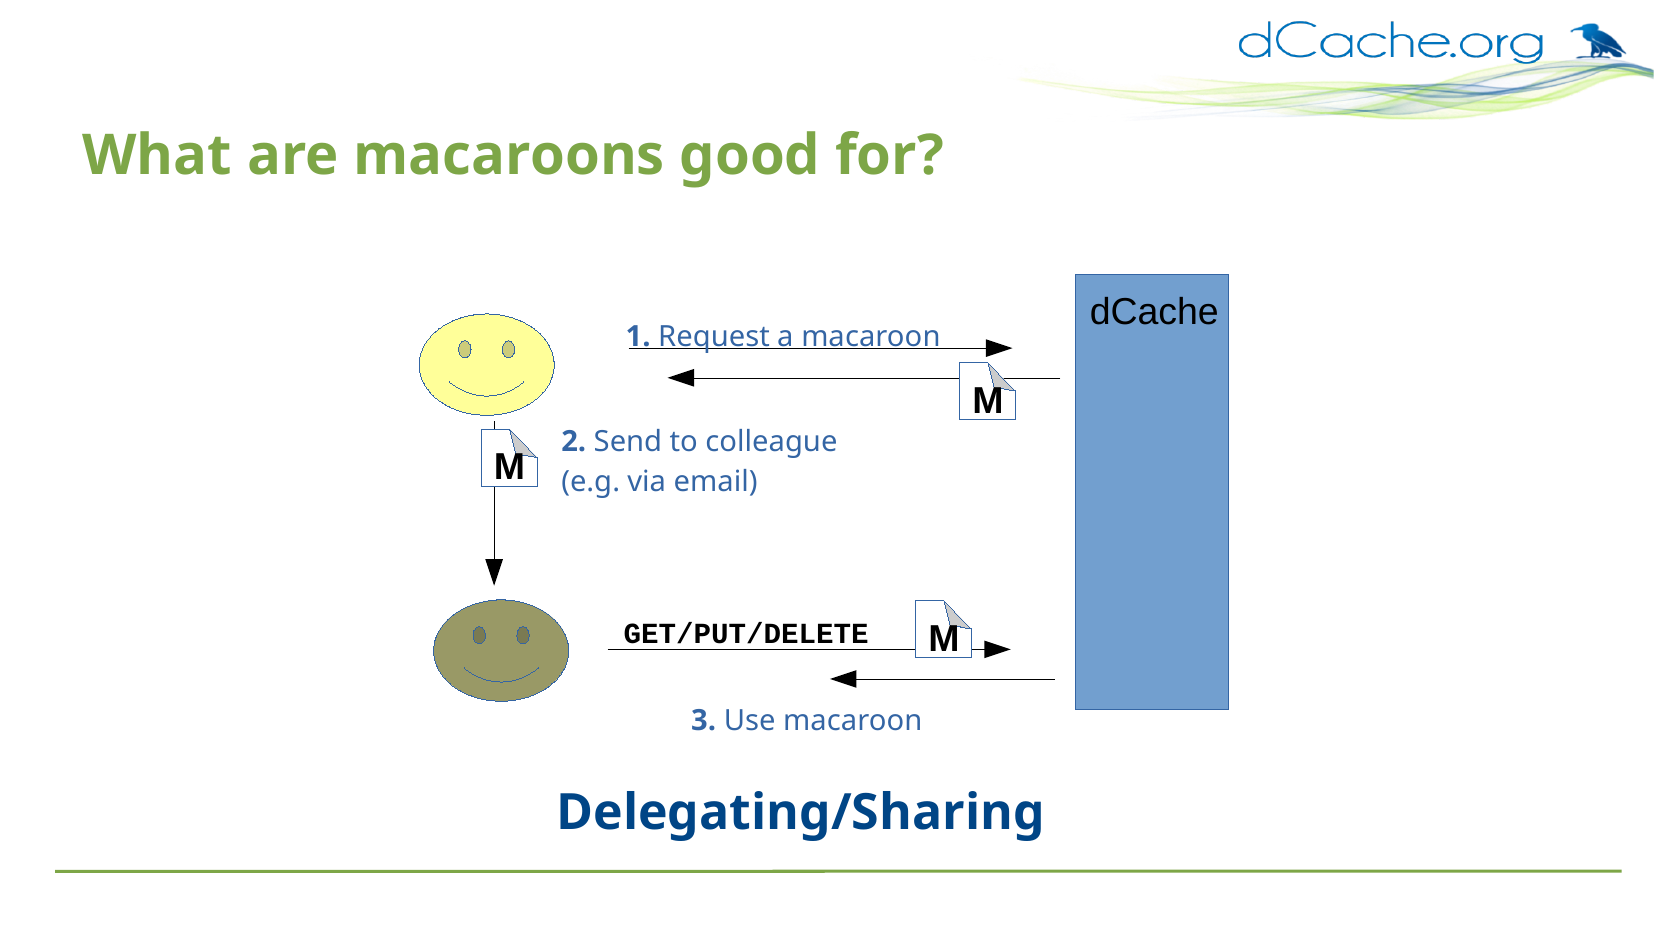

# What are macaroons good for?
dCache
1. Request a macaroon
M
2. Send to colleague
(e.g. via email)
M
M
GET/PUT/DELETE
3. Use macaroon
Delegating/Sharing